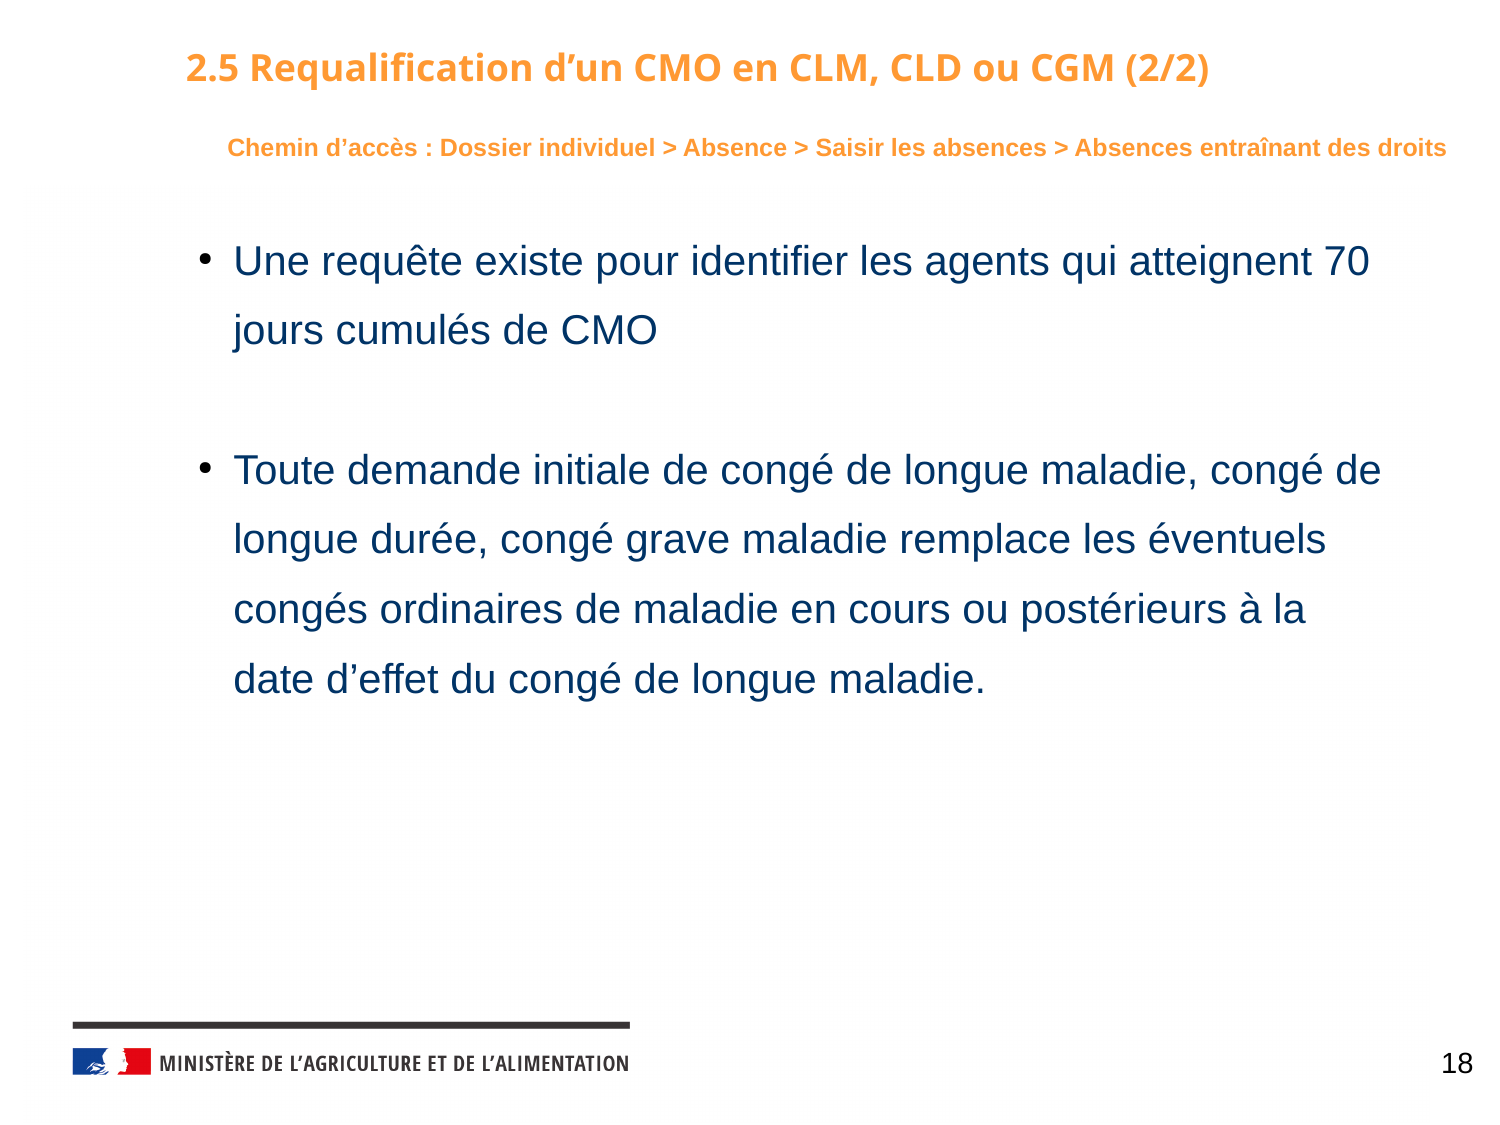

2.5 Requalification d’un CMO en CLM, CLD ou CGM (2/2)
Chemin d’accès : Dossier individuel > Absence > Saisir les absences > Absences entraînant des droits
Une requête existe pour identifier les agents qui atteignent 70 jours cumulés de CMO
Toute demande initiale de congé de longue maladie, congé de longue durée, congé grave maladie remplace les éventuels congés ordinaires de maladie en cours ou postérieurs à la date d’effet du congé de longue maladie.